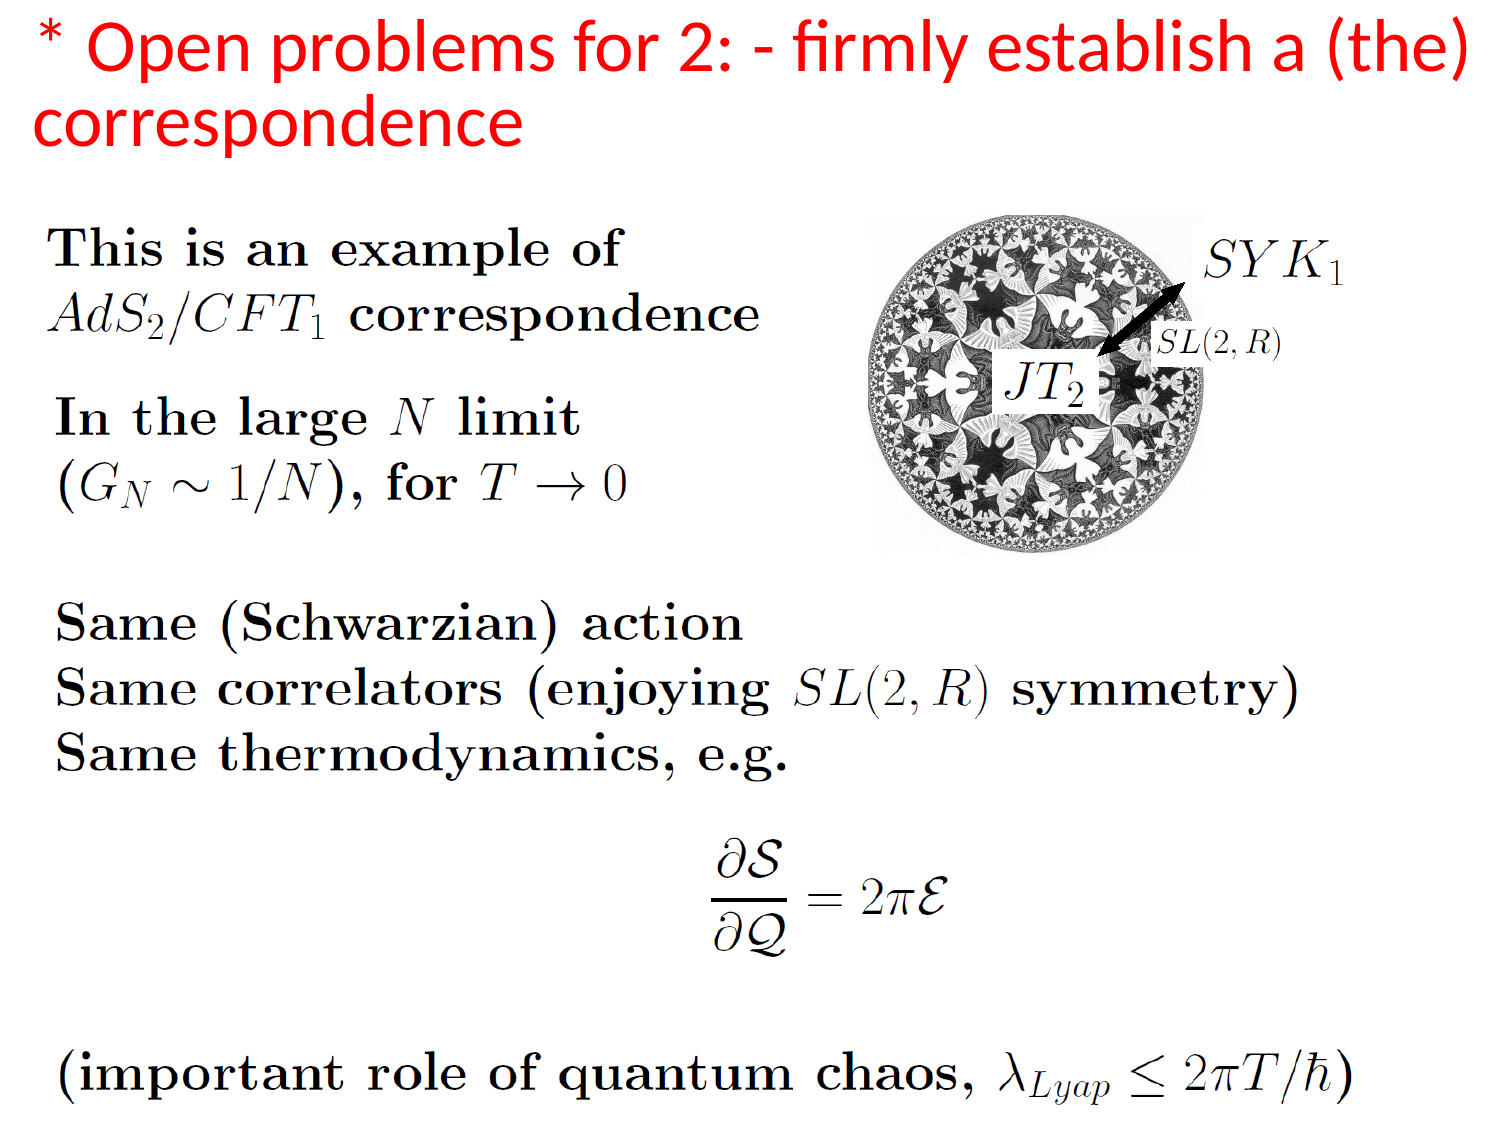

* Open problems for 2: - firmly establish a (the) correspondence